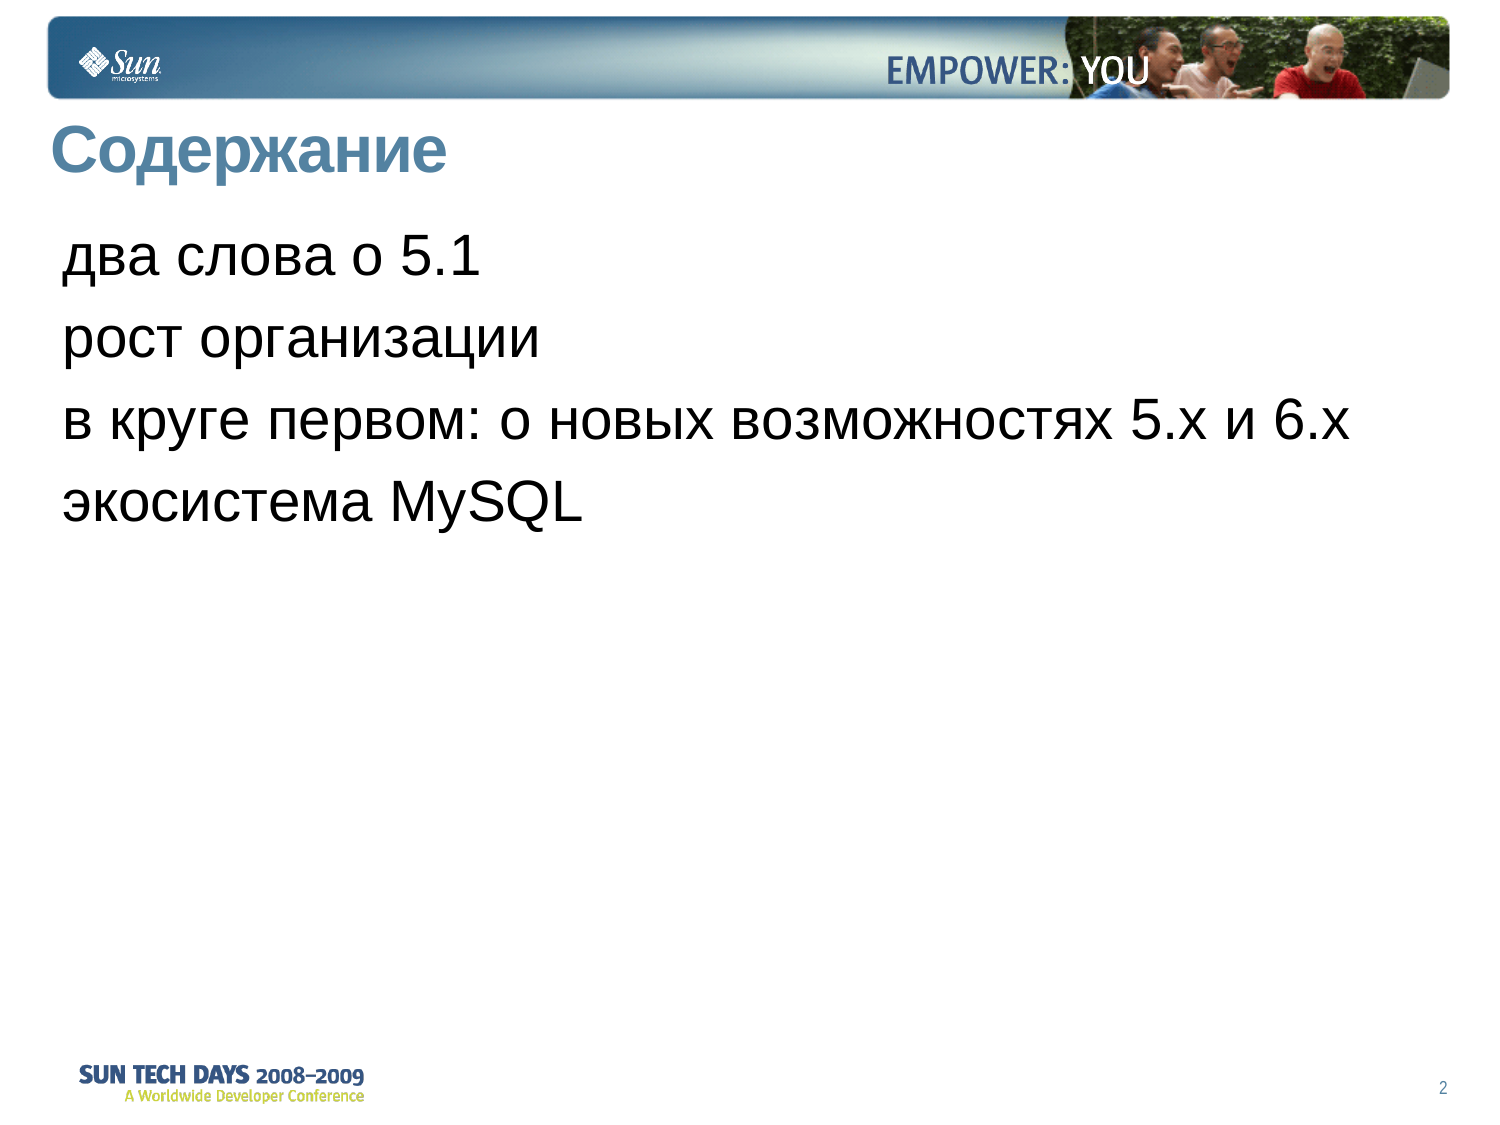

# Содержание
два слова о 5.1
рост организации
в круге первом: о новых возможностях 5.x и 6.x
экосистема MySQL